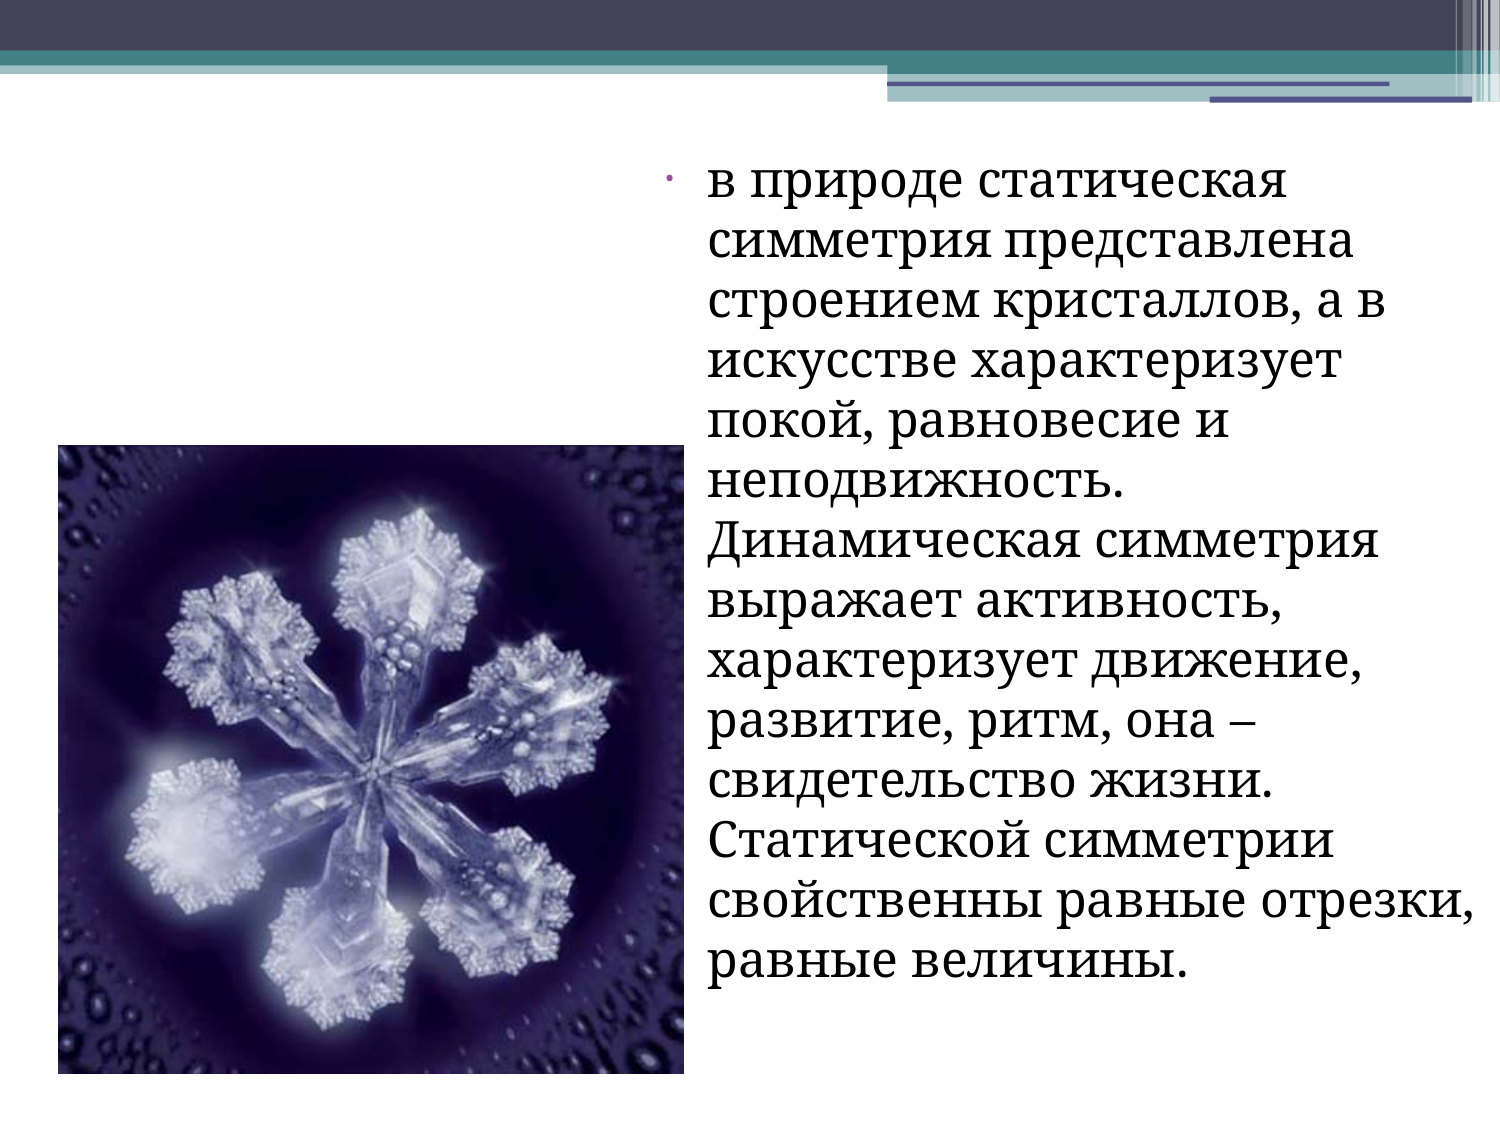

в природе статическая симметрия представлена строением кристаллов, а в искусстве характеризует покой, равновесие и неподвижность. Динамическая симметрия выражает активность, характеризует движение, развитие, ритм, она – свидетельство жизни. Статической симметрии свойственны равные отрезки, равные величины.
#